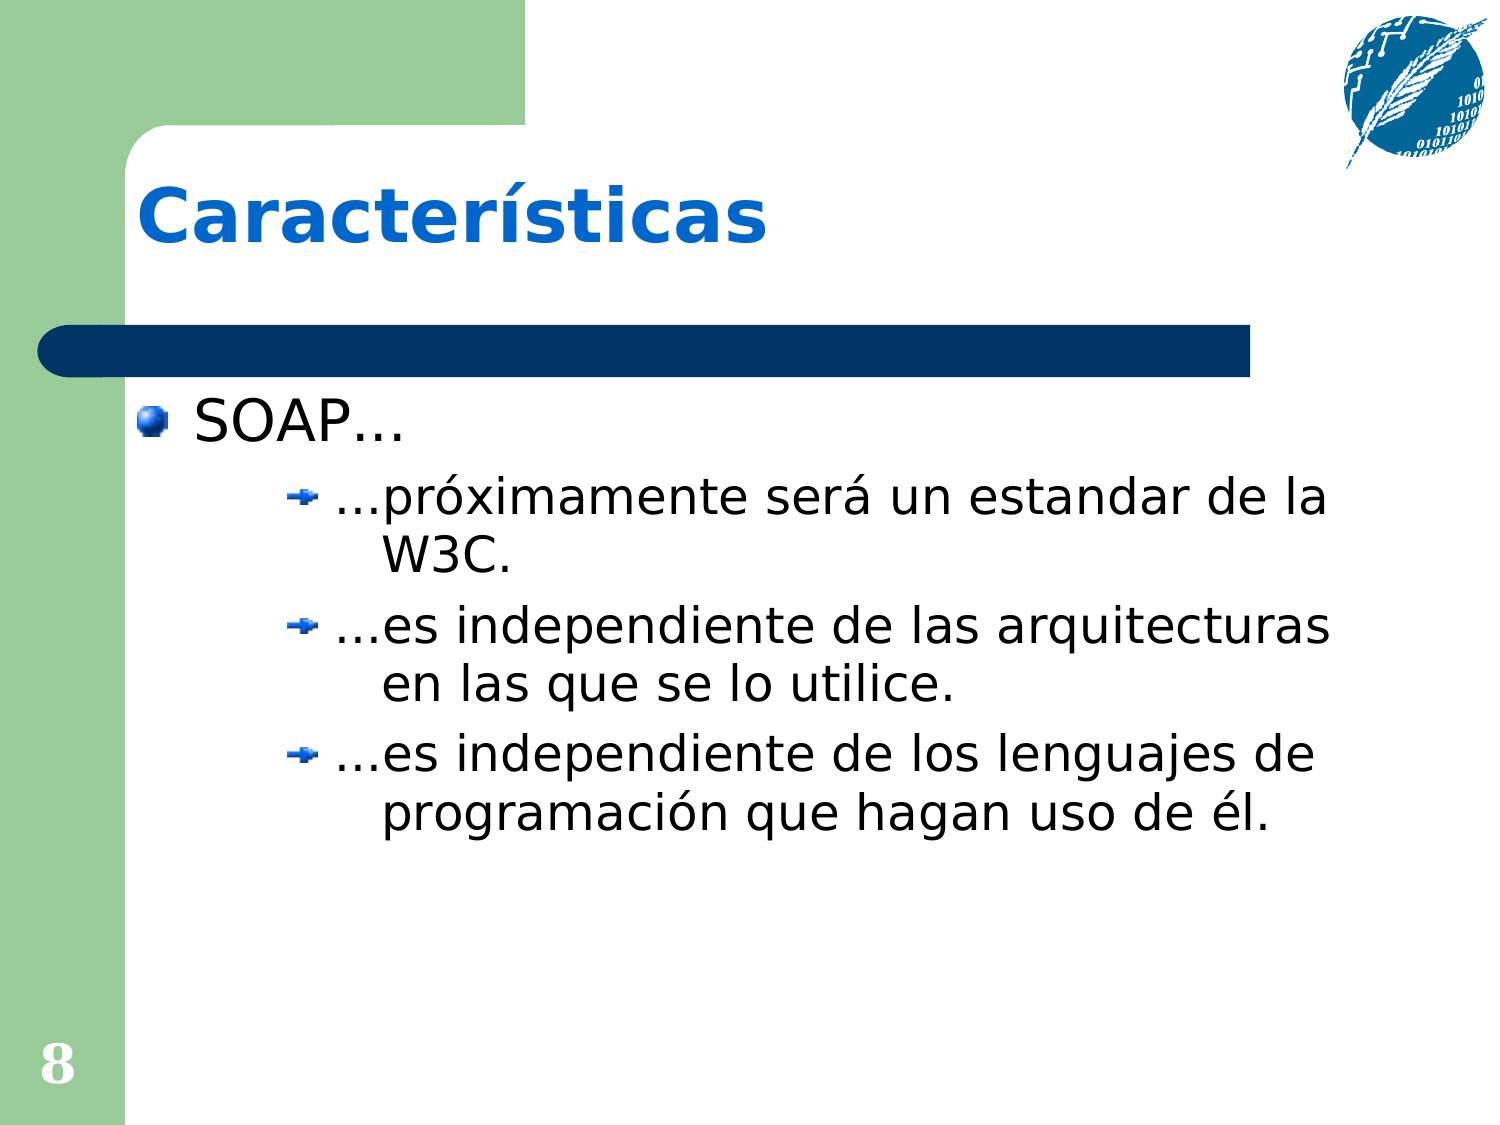

# Características
SOAP...
...próximamente será un estandar de la W3C.
...es independiente de las arquitecturas en las que se lo utilice.
...es independiente de los lenguajes de programación que hagan uso de él.
8